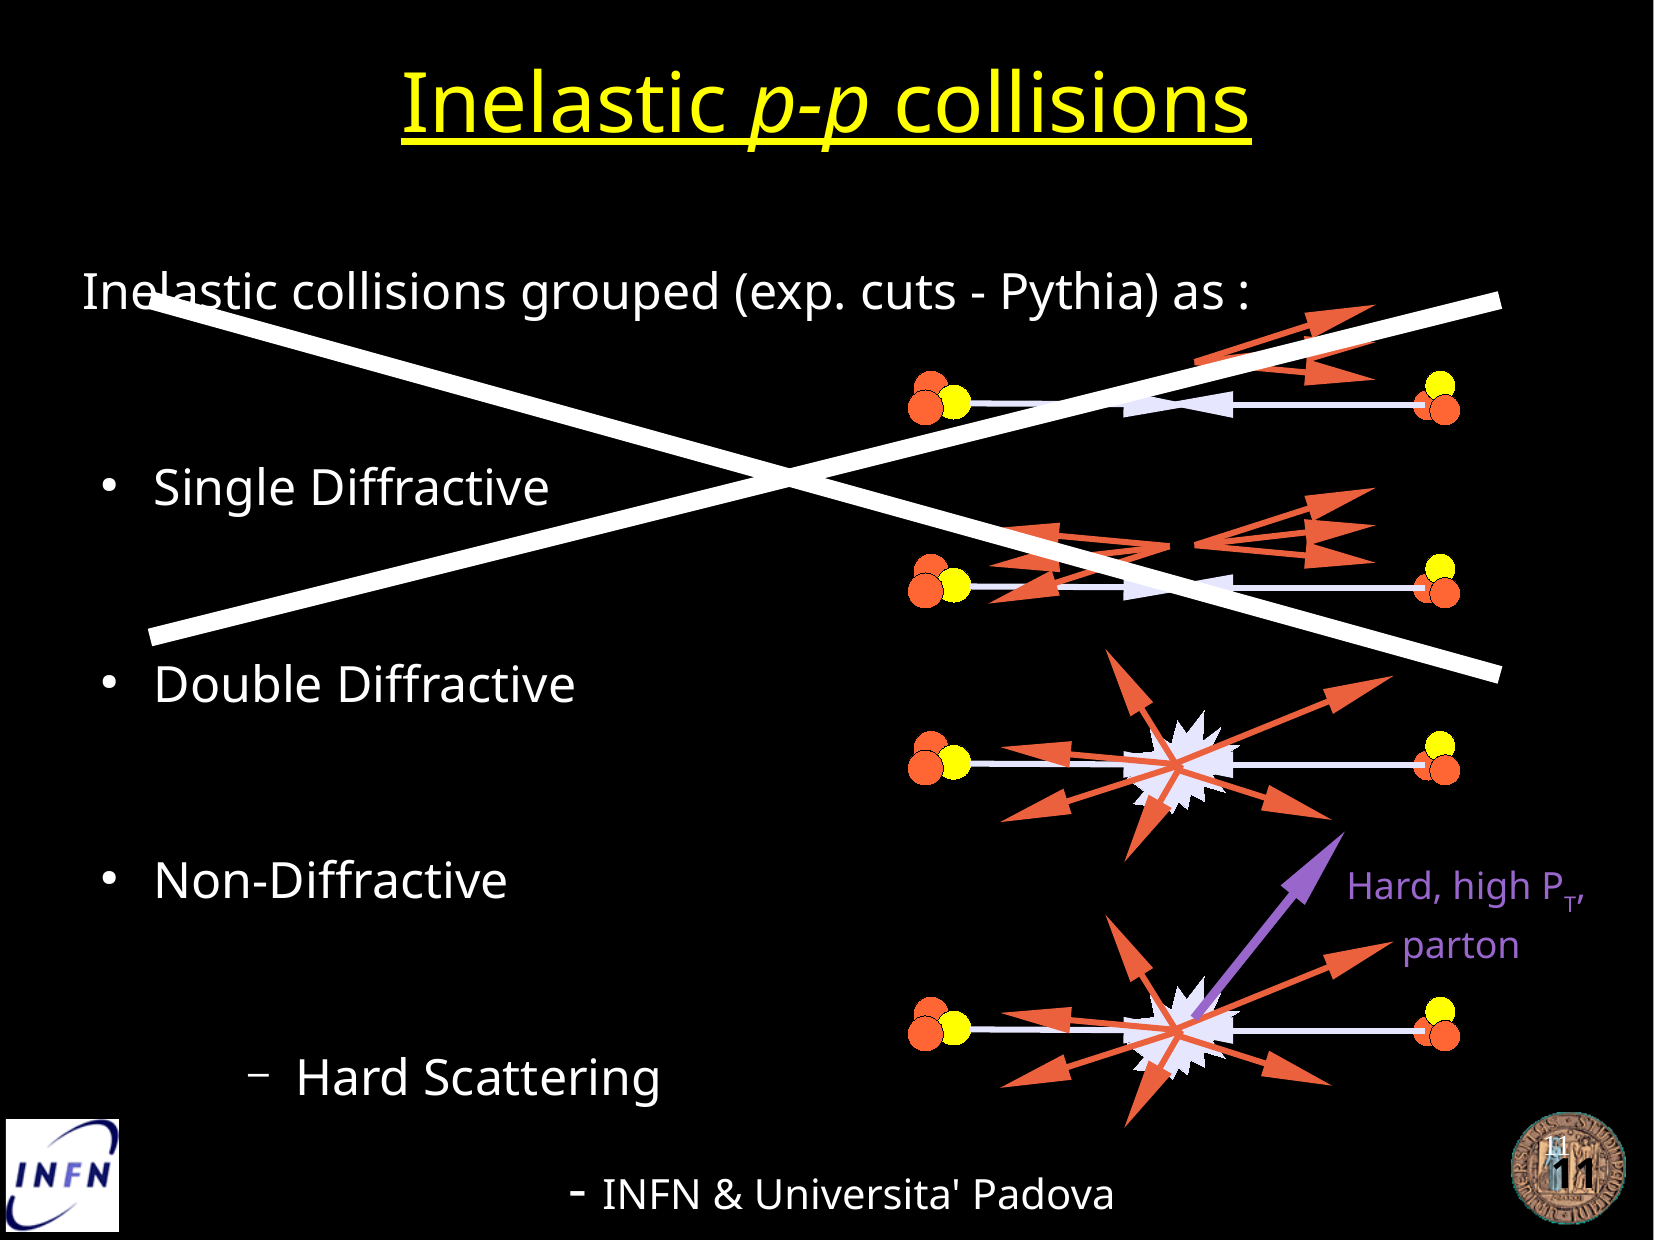

# Inelastic p-p collisions
Inelastic collisions grouped (exp. cuts - Pythia) as :
Single Diffractive
Double Diffractive
Non-Diffractive
Hard Scattering
Hard, high PT,
parton
11